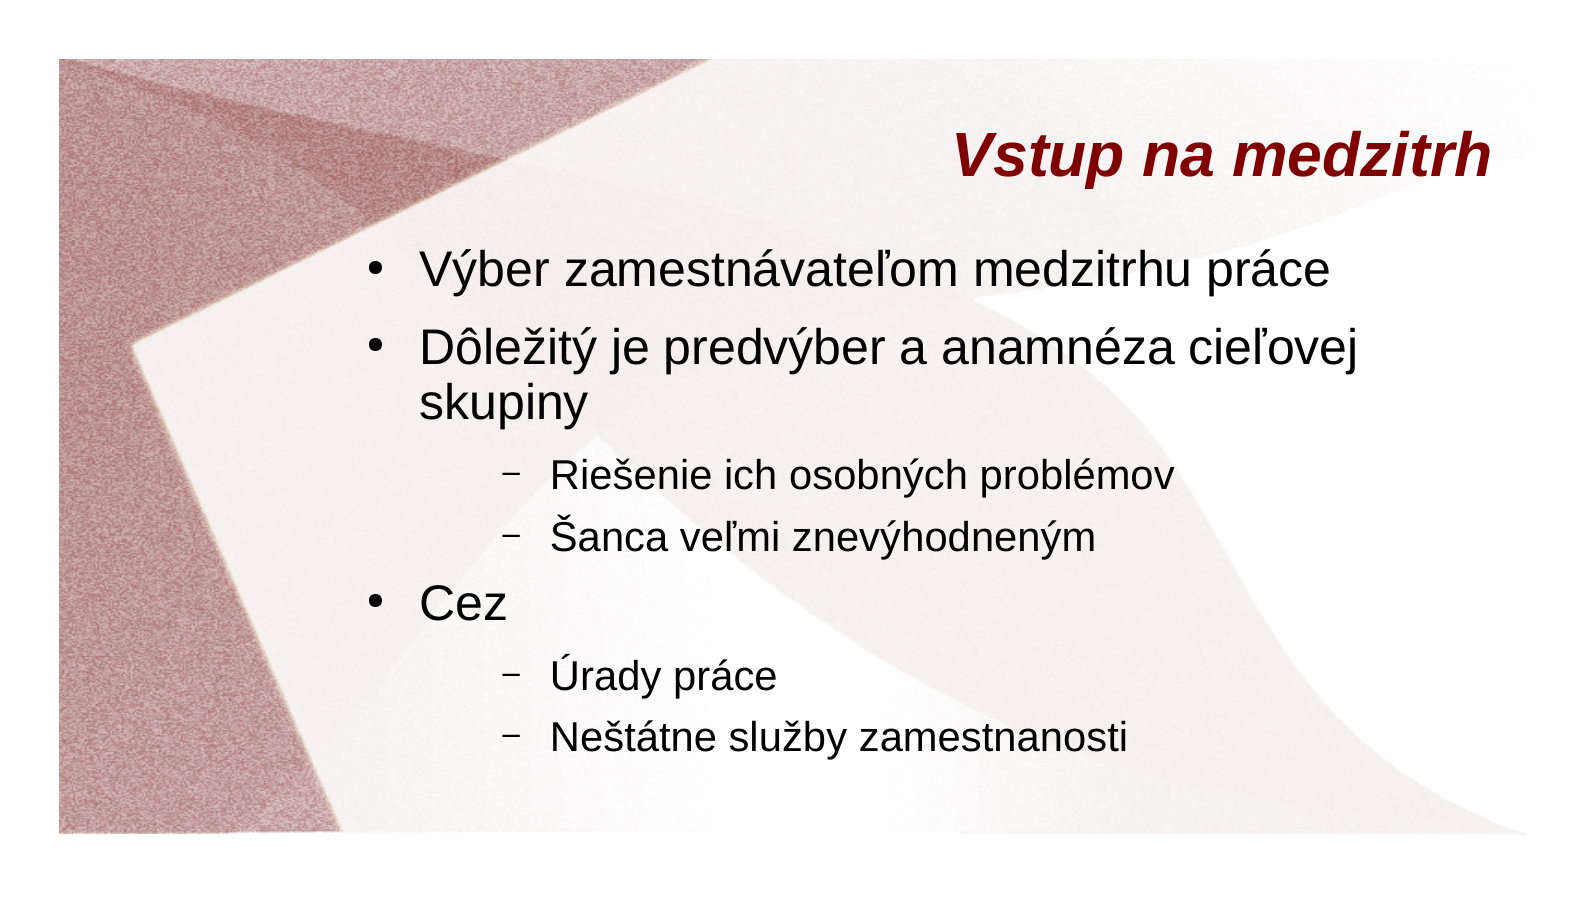

# Vstup na medzitrh
Výber zamestnávateľom medzitrhu práce
Dôležitý je predvýber a anamnéza cieľovej skupiny
Riešenie ich osobných problémov
Šanca veľmi znevýhodneným
Cez
Úrady práce
Neštátne služby zamestnanosti